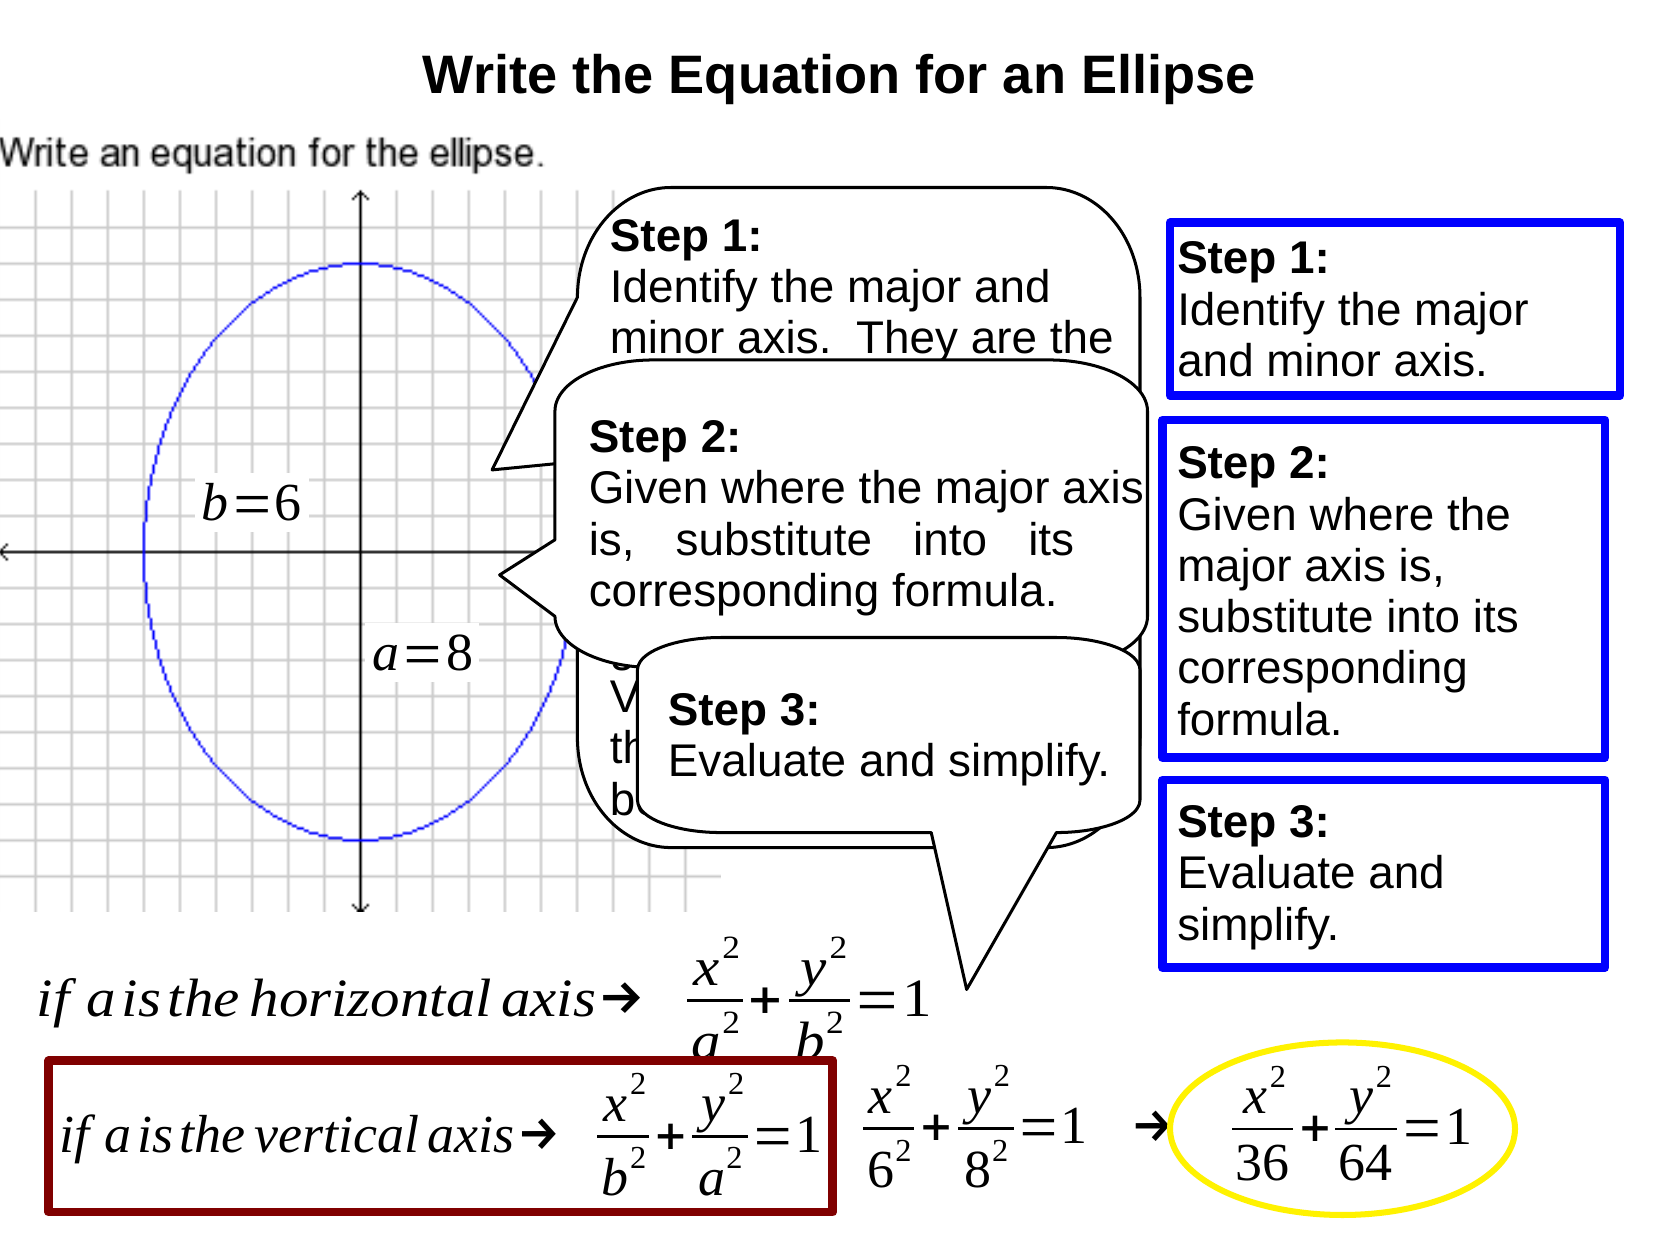

Write the Equation for an Ellipse
Step 1:
Identify the major and
minor axis. They are the
distances between 0 and
the end of the ellipse
on each axis.
The major axis is the
greater of the two.
Variable a will represent
the major axis and b will
be the minor axis.
Step 1:
Identify the major and minor axis.
Step 2:
Given where the major axis is, substitute into its corresponding formula.
Step 3:
Evaluate and simplify.
Step 2:
Given where the major axis
is, substitute into its
corresponding formula.
Step 3:
Evaluate and simplify.